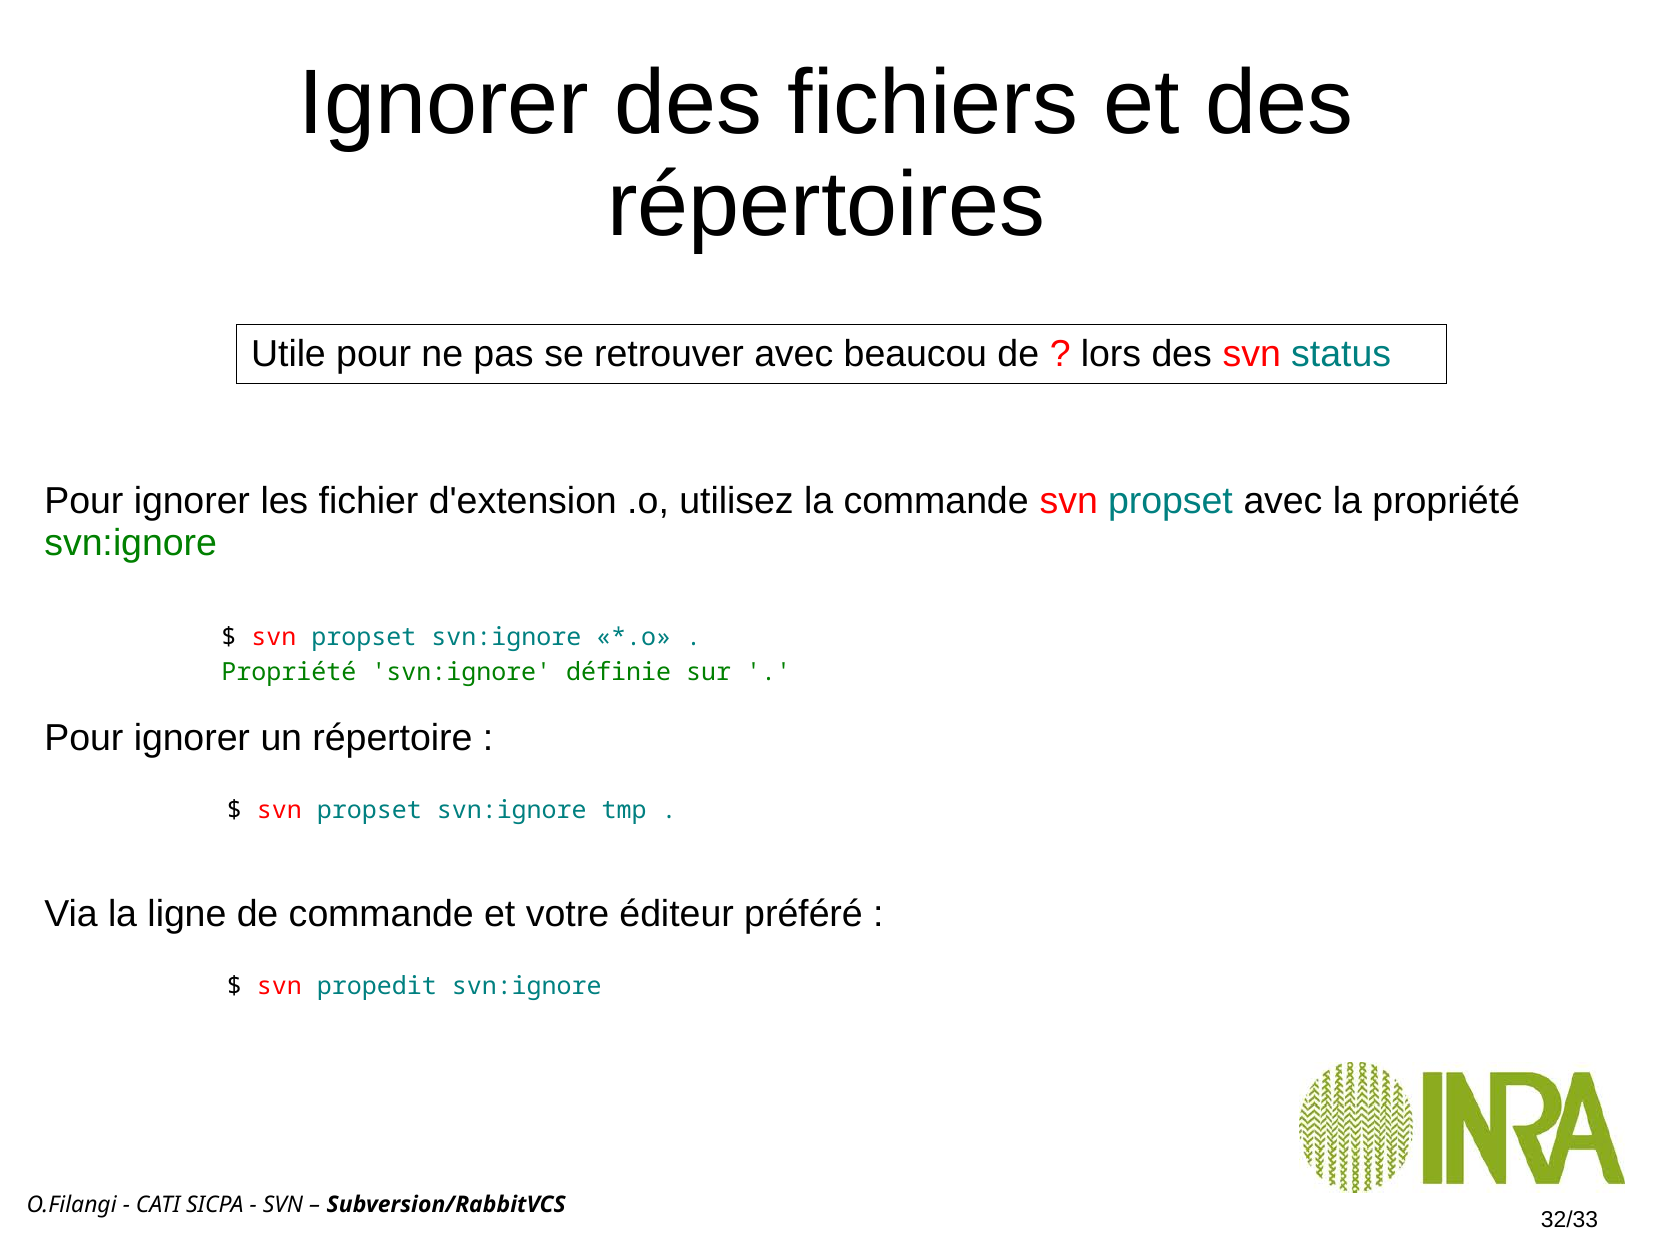

# Ignorer des fichiers et des répertoires
Utile pour ne pas se retrouver avec beaucou de ? lors des svn status
Pour ignorer les fichier d'extension .o, utilisez la commande svn propset avec la propriété svn:ignore
$ svn propset svn:ignore «*.o» .
Propriété 'svn:ignore' définie sur '.'
Pour ignorer un répertoire :
$ svn propset svn:ignore tmp .
Via la ligne de commande et votre éditeur préféré :
$ svn propedit svn:ignore
 O.Filangi - CATI SICPA - SVN – Subversion/RabbitVCS